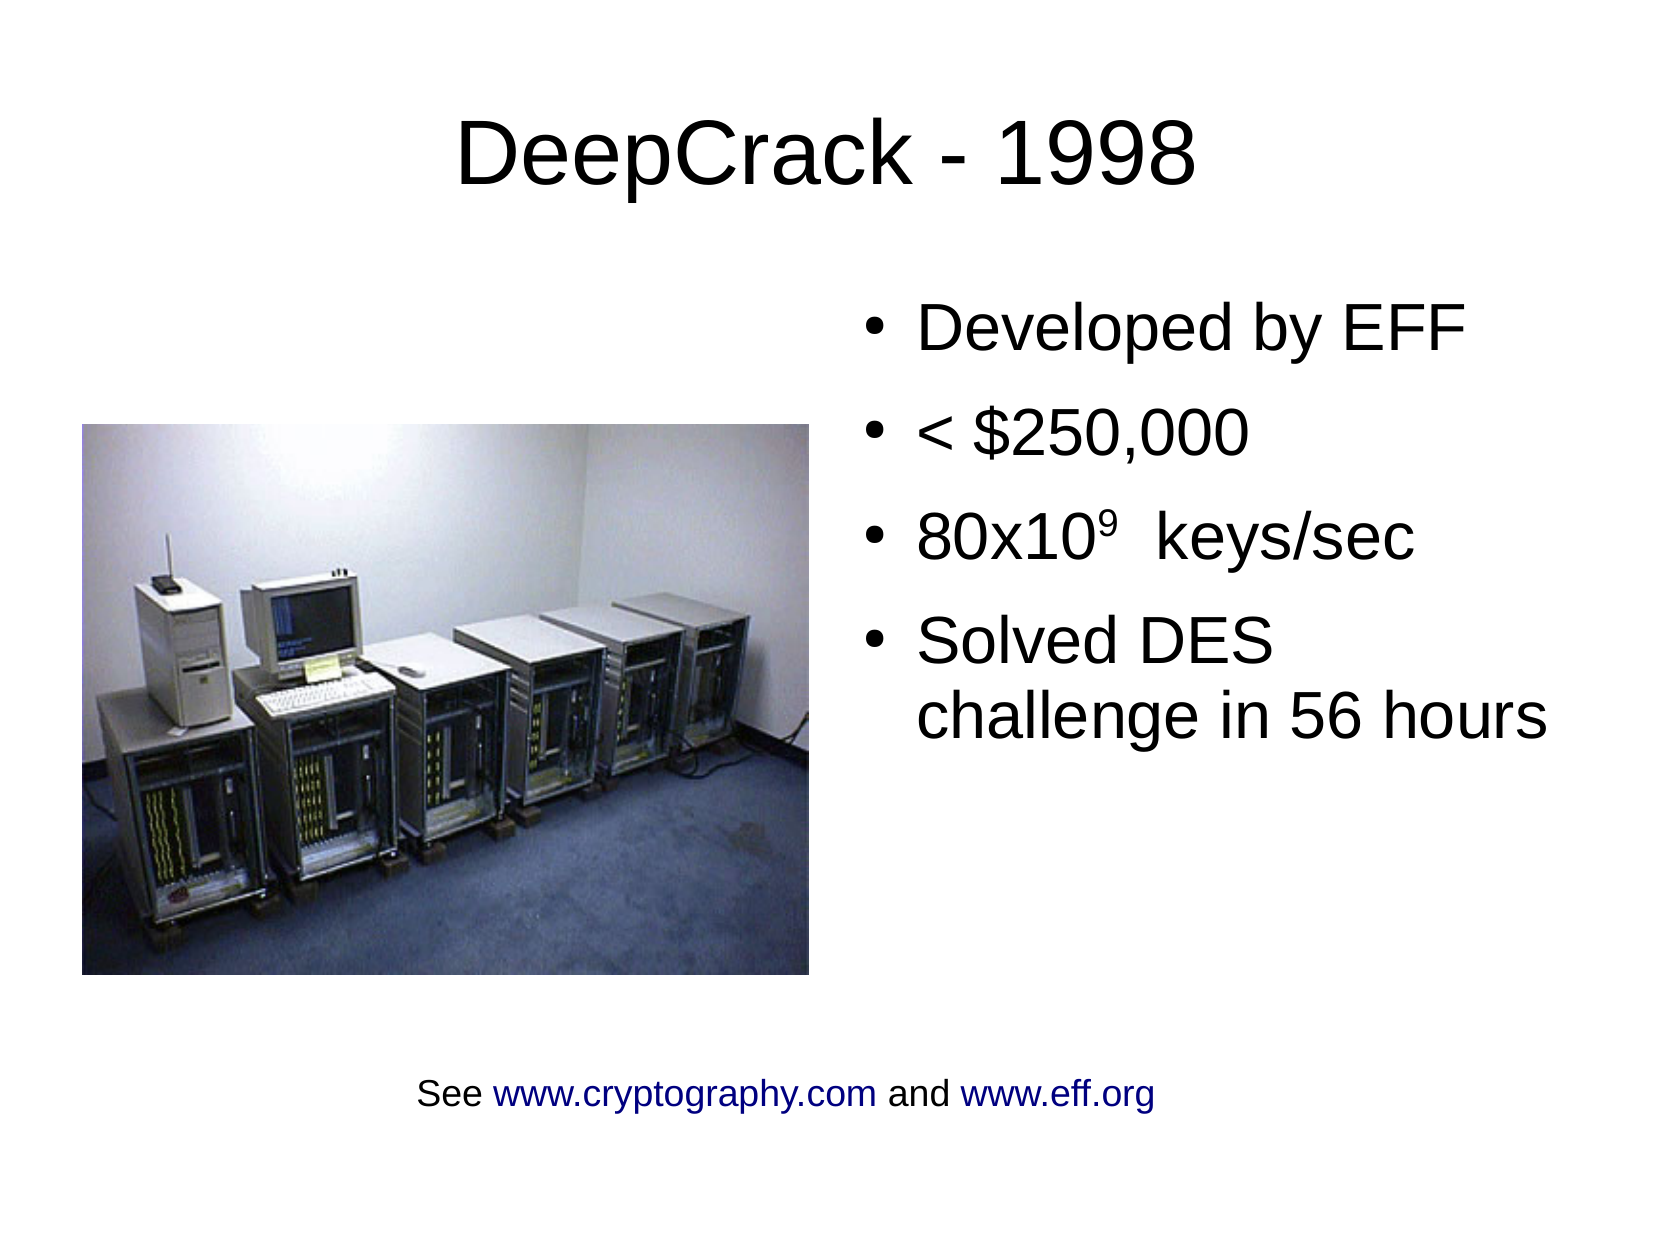

# DeepCrack - 1998
Developed by EFF
< $250,000
80x109 keys/sec
Solved DES challenge in 56 hours
See www.cryptography.com and www.eff.org